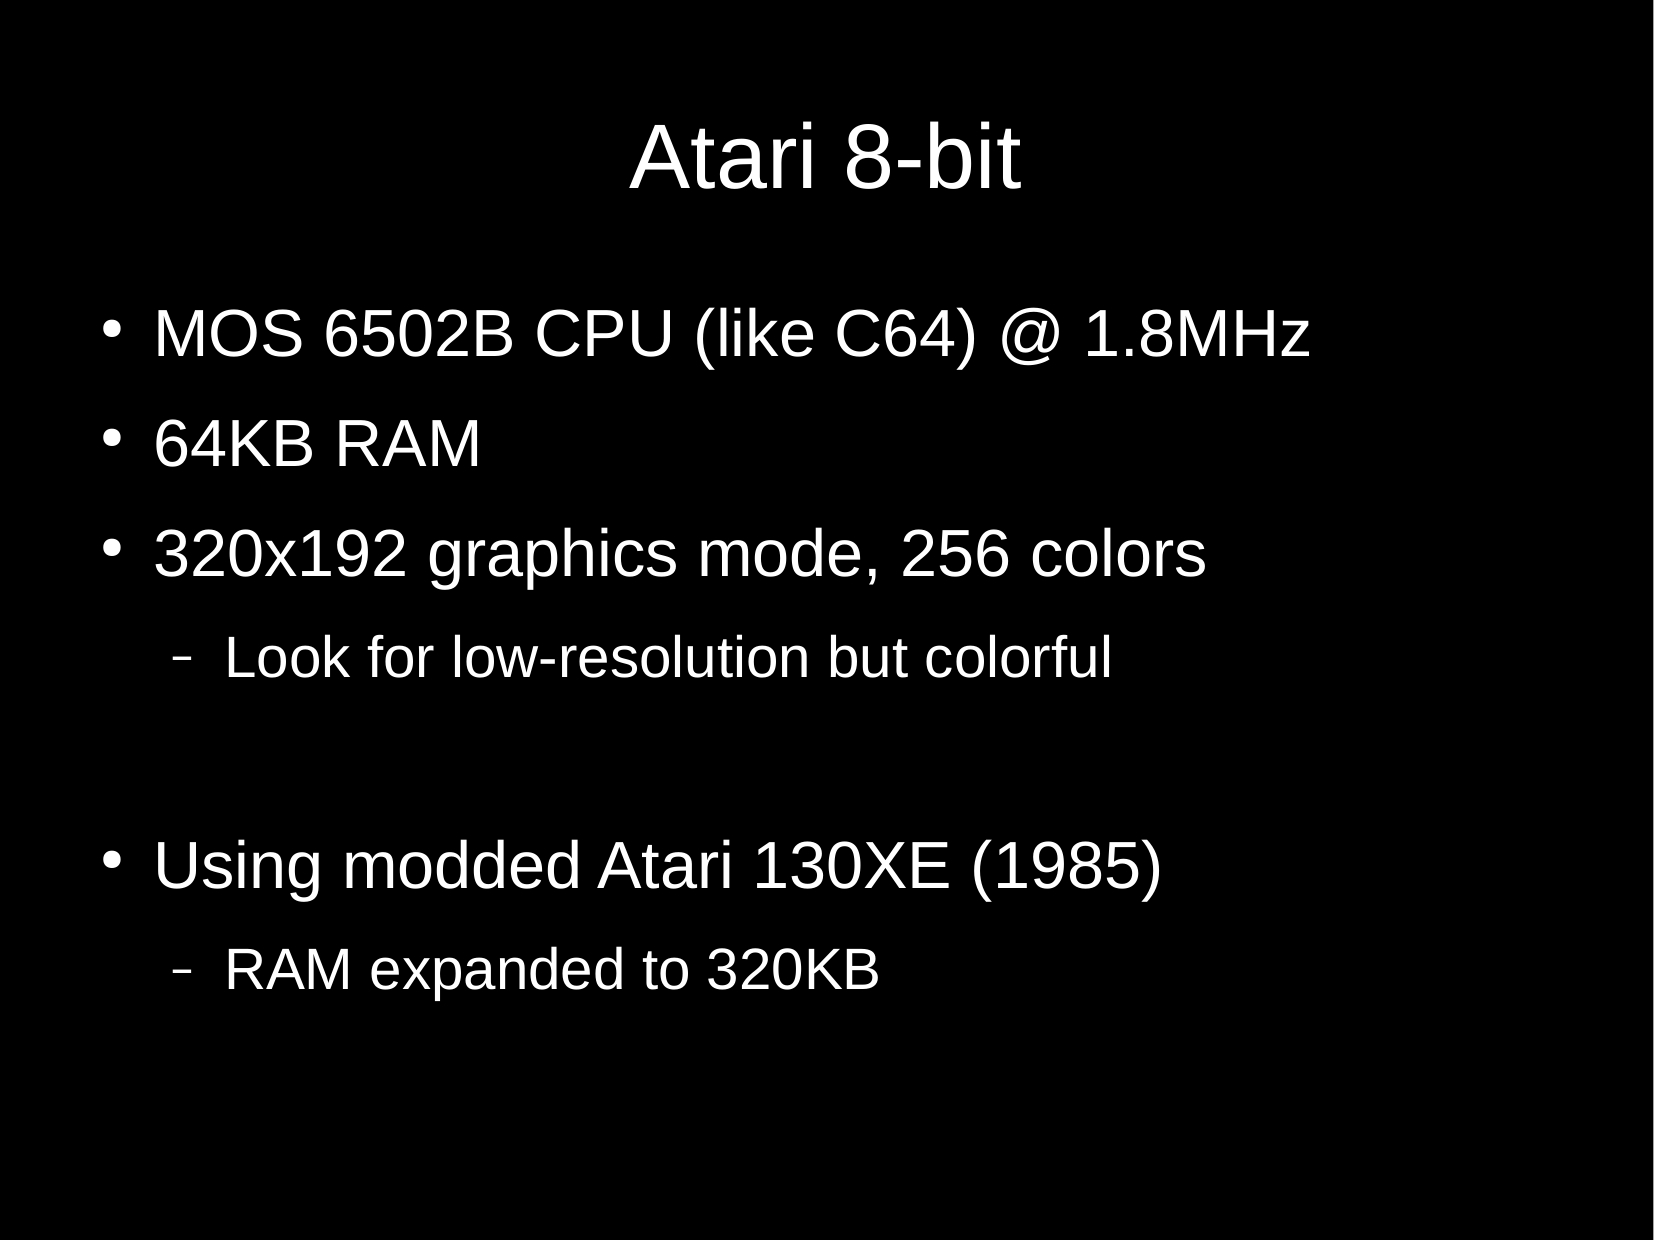

# Atari 8-bit
MOS 6502B CPU (like C64) @ 1.8MHz
64KB RAM
320x192 graphics mode, 256 colors
Look for low-resolution but colorful
Using modded Atari 130XE (1985)
RAM expanded to 320KB